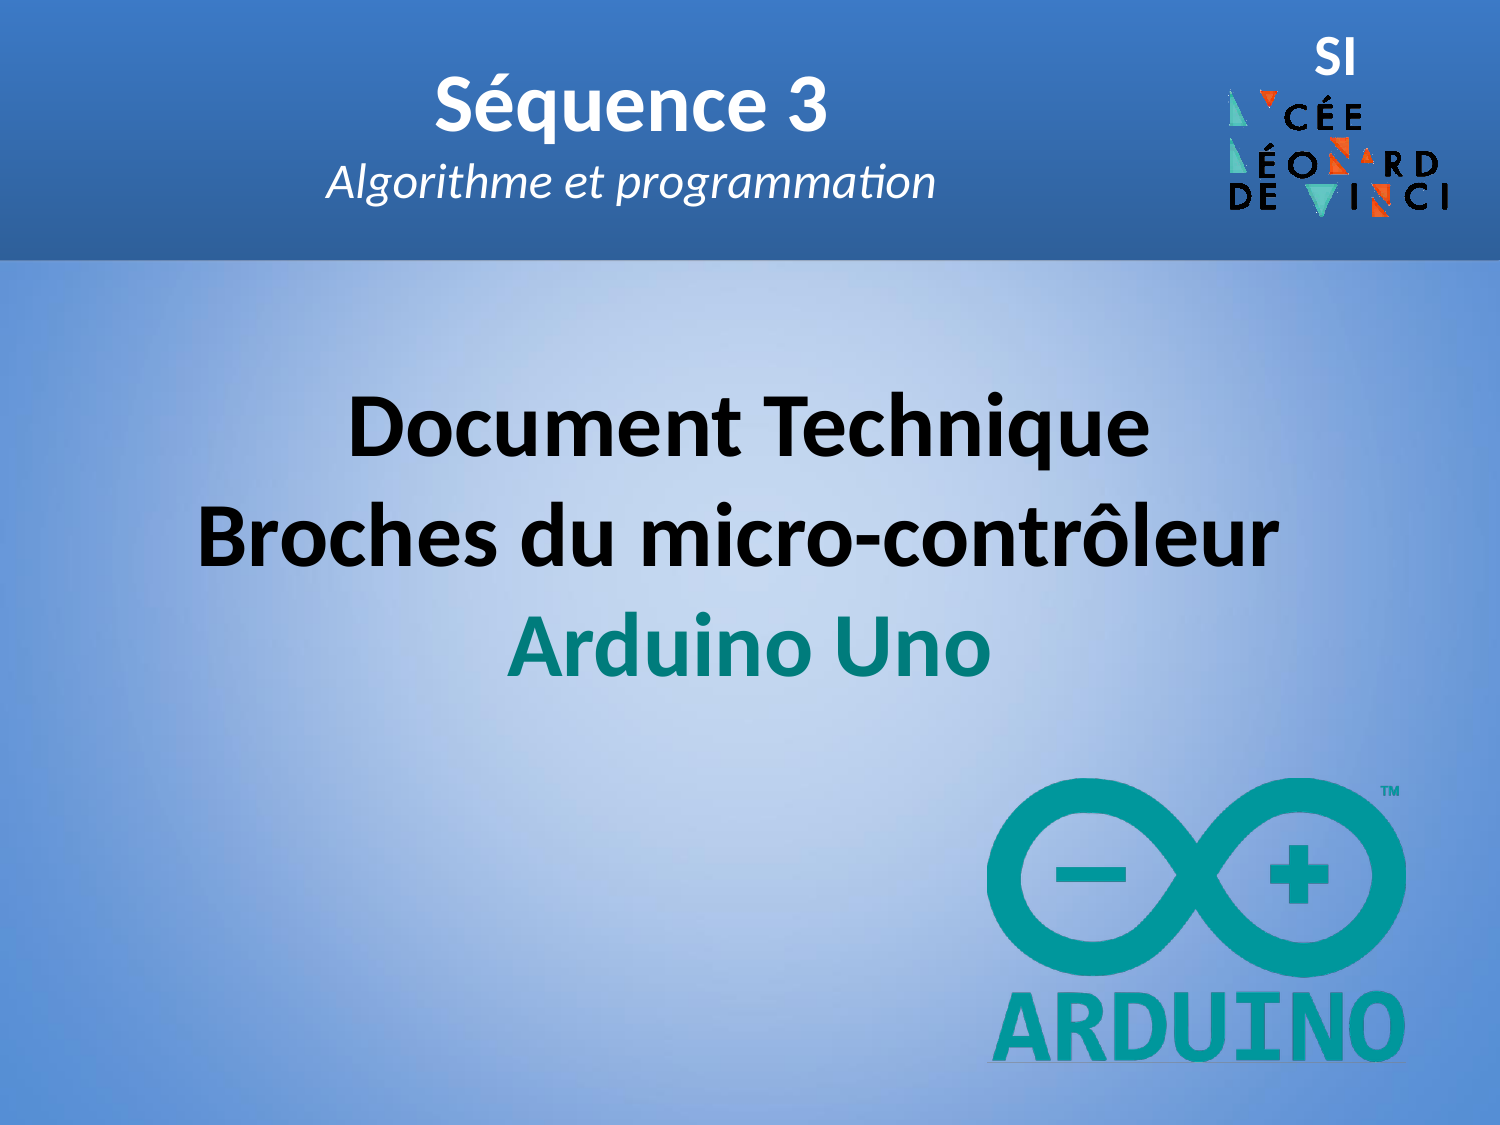

# Séquence 3 Algorithme et programmation
SI
Document Technique
Broches du micro-contrôleur
Arduino Uno